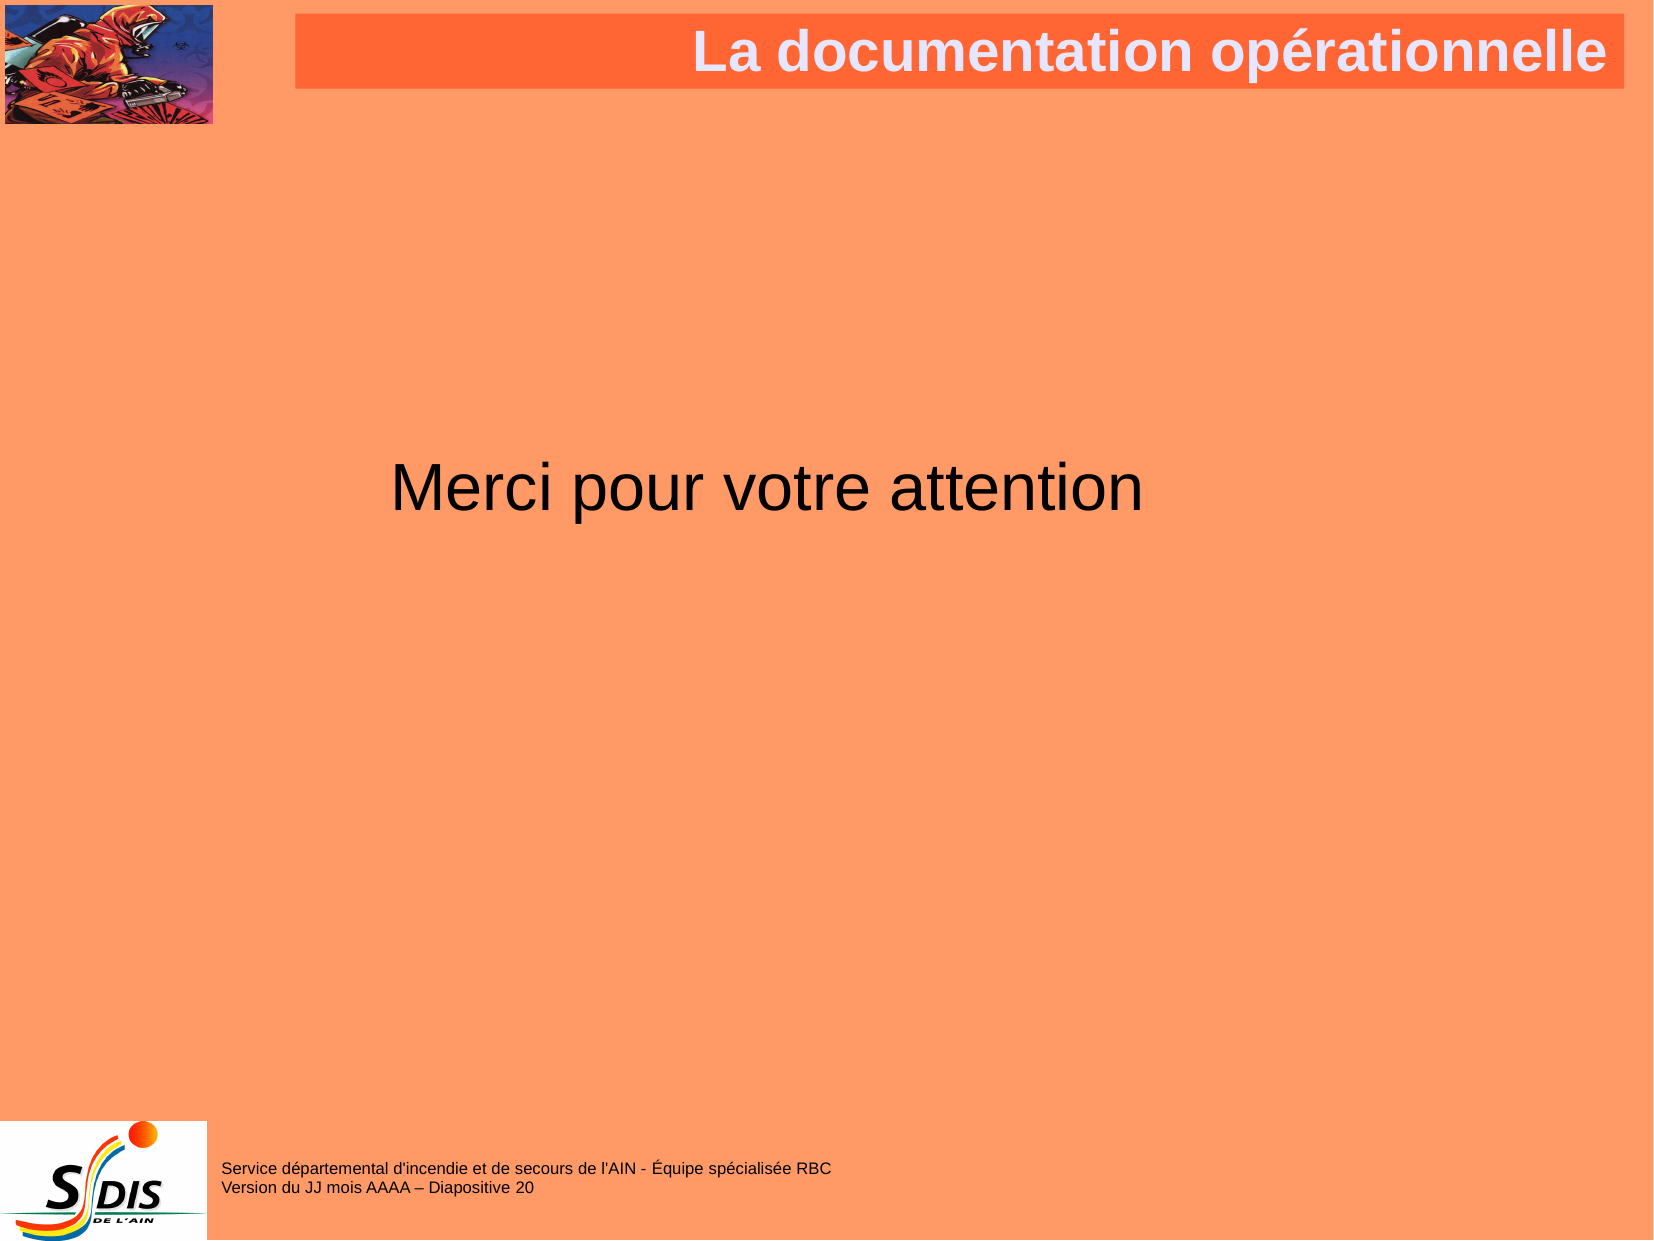

La documentation opérationnelle
Merci pour votre attention